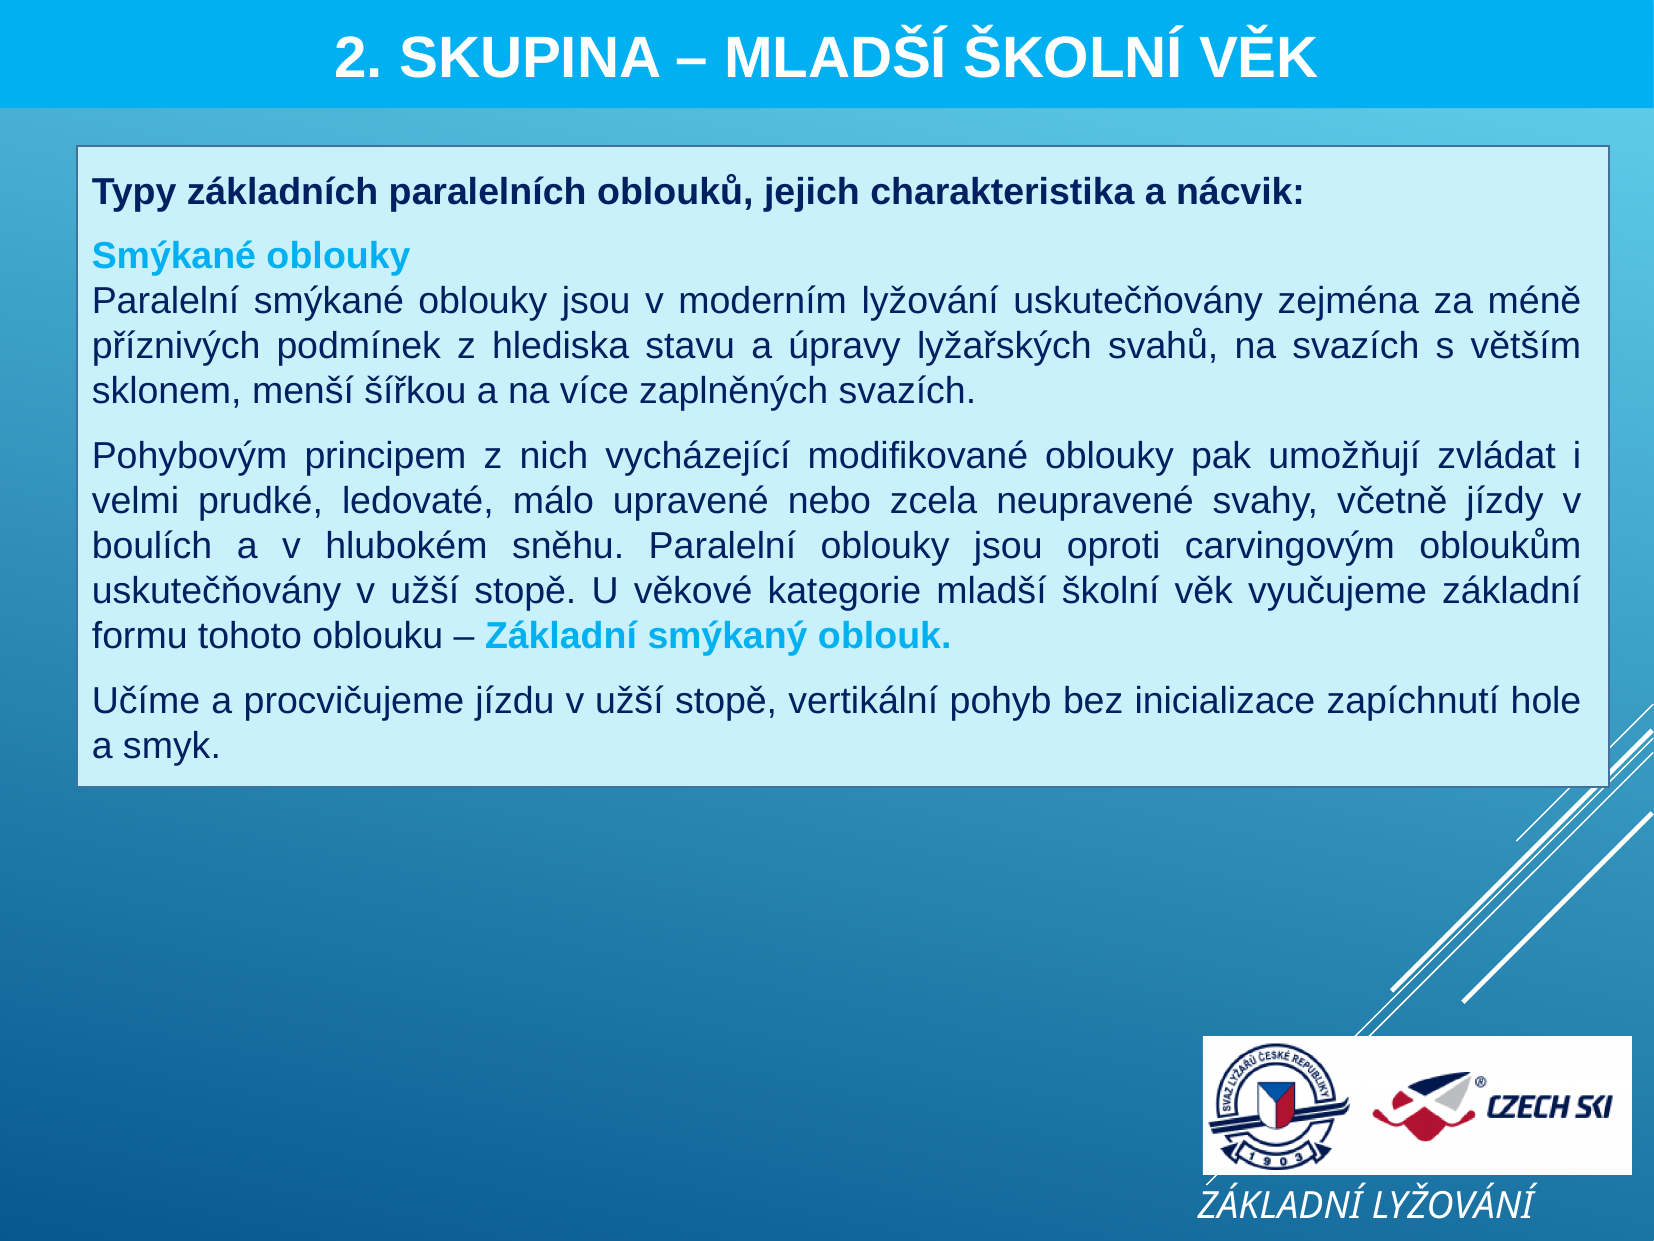

# 2. Skupina – mladší školní věk
Typy základních paralelních oblouků, jejich charakteristika a nácvik:
Smýkané oblouky
Paralelní smýkané oblouky jsou v moderním lyžování uskutečňovány zejména za méně příznivých podmínek z hlediska stavu a úpravy lyžařských svahů, na svazích s větším sklonem, menší šířkou a na více zaplněných svazích.
Pohybovým principem z nich vycházející modifikované oblouky pak umožňují zvládat i velmi prudké, ledovaté, málo upravené nebo zcela neupravené svahy, včetně jízdy v boulích a v hlubokém sněhu. Paralelní oblouky jsou oproti carvingovým obloukům uskutečňovány v užší stopě. U věkové kategorie mladší školní věk vyučujeme základní formu tohoto oblouku – Základní smýkaný oblouk.
Učíme a procvičujeme jízdu v užší stopě, vertikální pohyb bez inicializace zapíchnutí hole a smyk.
ZÁKLADNÍ LYŽOVÁNÍ